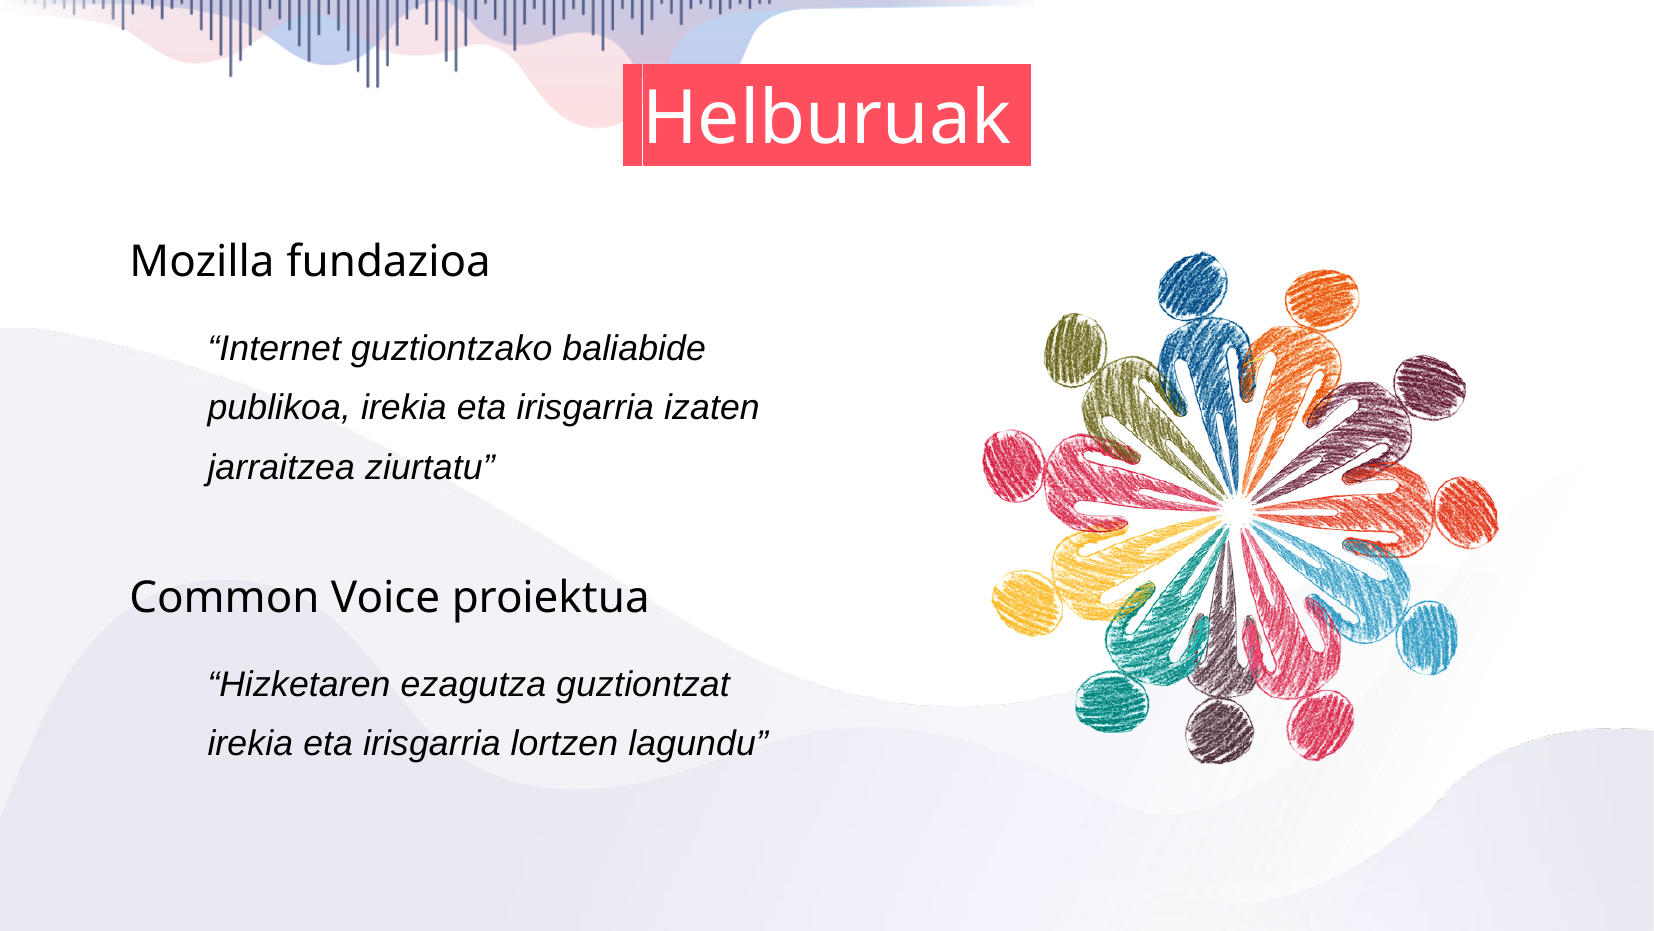

# Helburuak
Mozilla fundazioa
“Internet guztiontzako baliabide
publikoa, irekia eta irisgarria izaten
jarraitzea ziurtatu”
Common Voice proiektua
“Hizketaren ezagutza guztiontzat
irekia eta irisgarria lortzen lagundu”